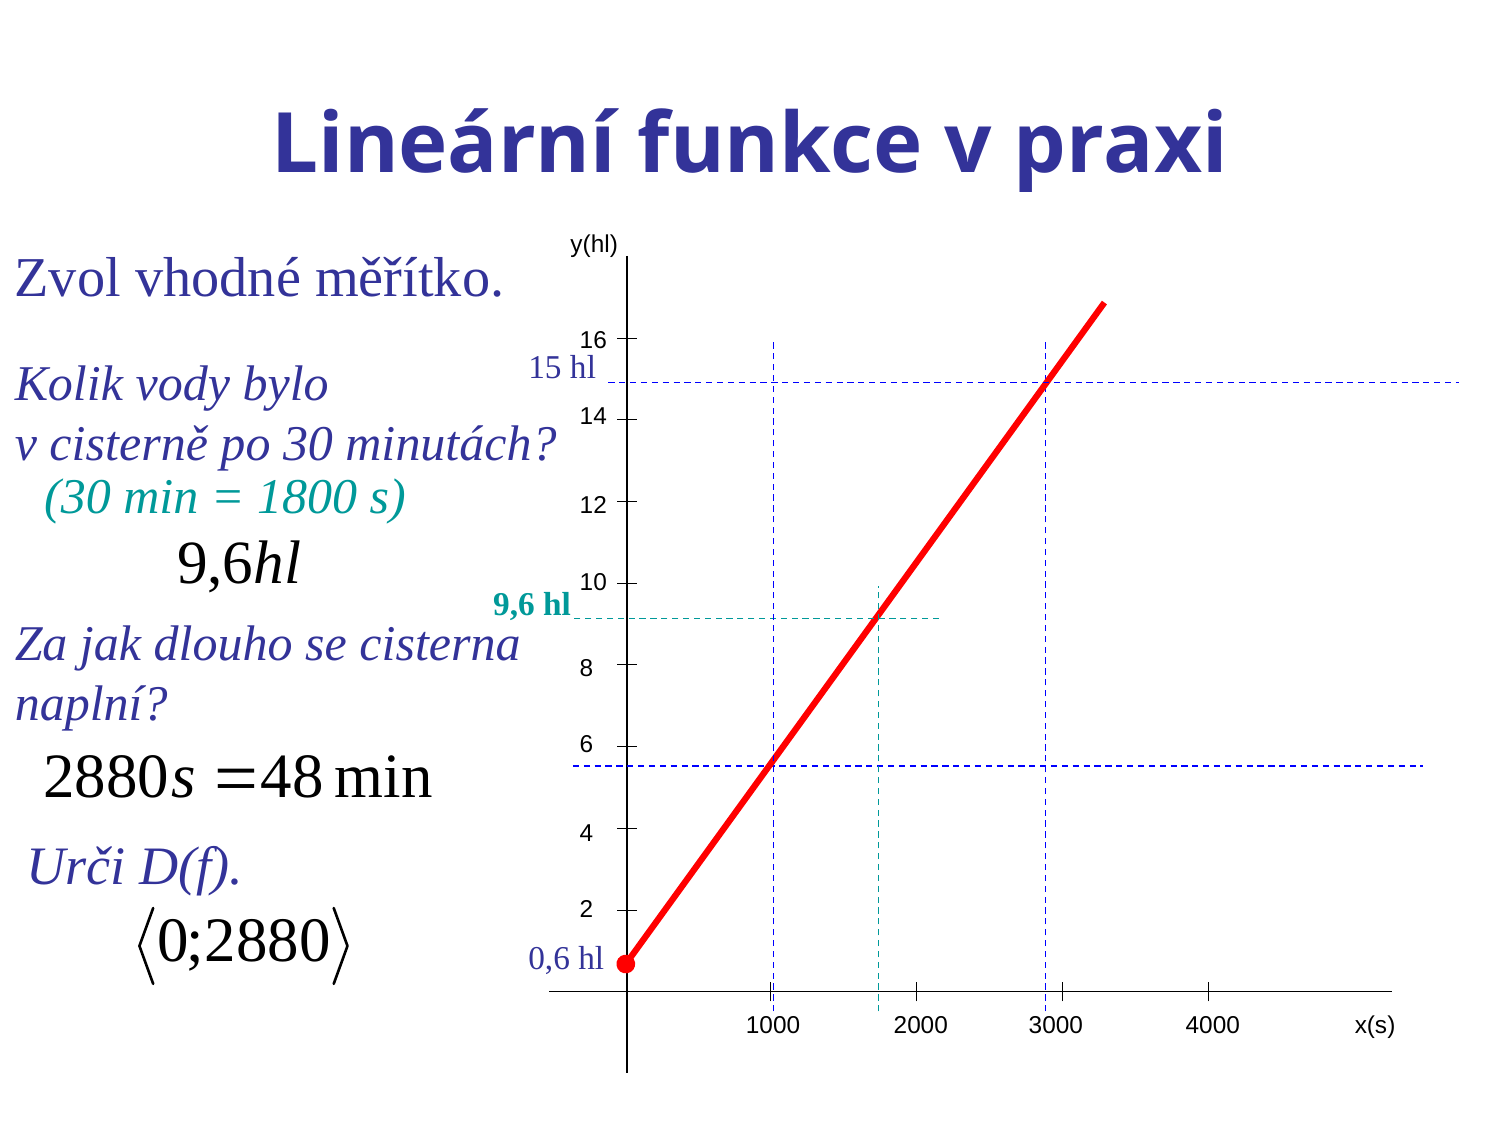

Lineární funkce v praxi
Zvol vhodné měřítko.
15 hl
Kolik vody bylo
v cisterně po 30 minutách?
(30 min = 1800 s)
9,6 hl
Za jak dlouho se cisterna naplní?
Urči D(f).
0,6 hl